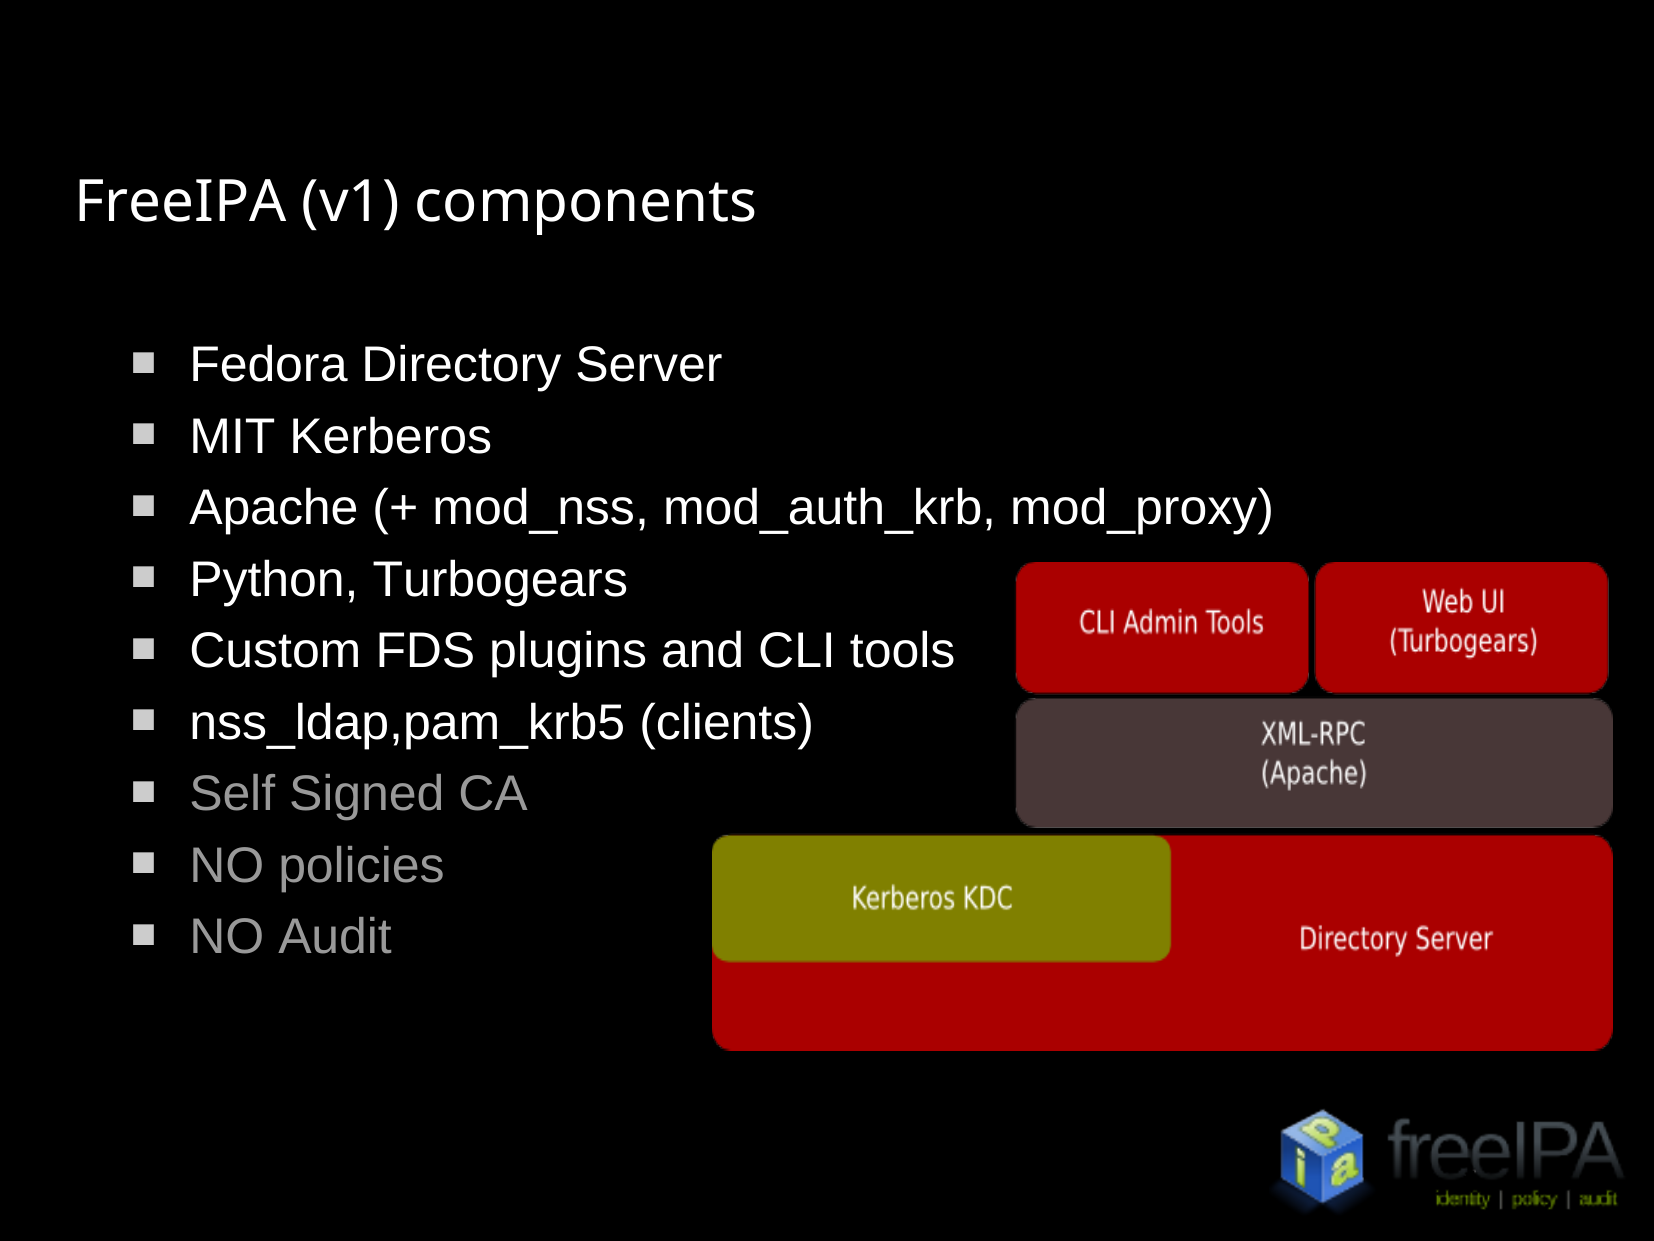

# FreeIPA (v1) components
Fedora Directory Server
MIT Kerberos
Apache (+ mod_nss, mod_auth_krb, mod_proxy)
Python, Turbogears
Custom FDS plugins and CLI tools
nss_ldap,pam_krb5 (clients)
Self Signed CA
NO policies
NO Audit